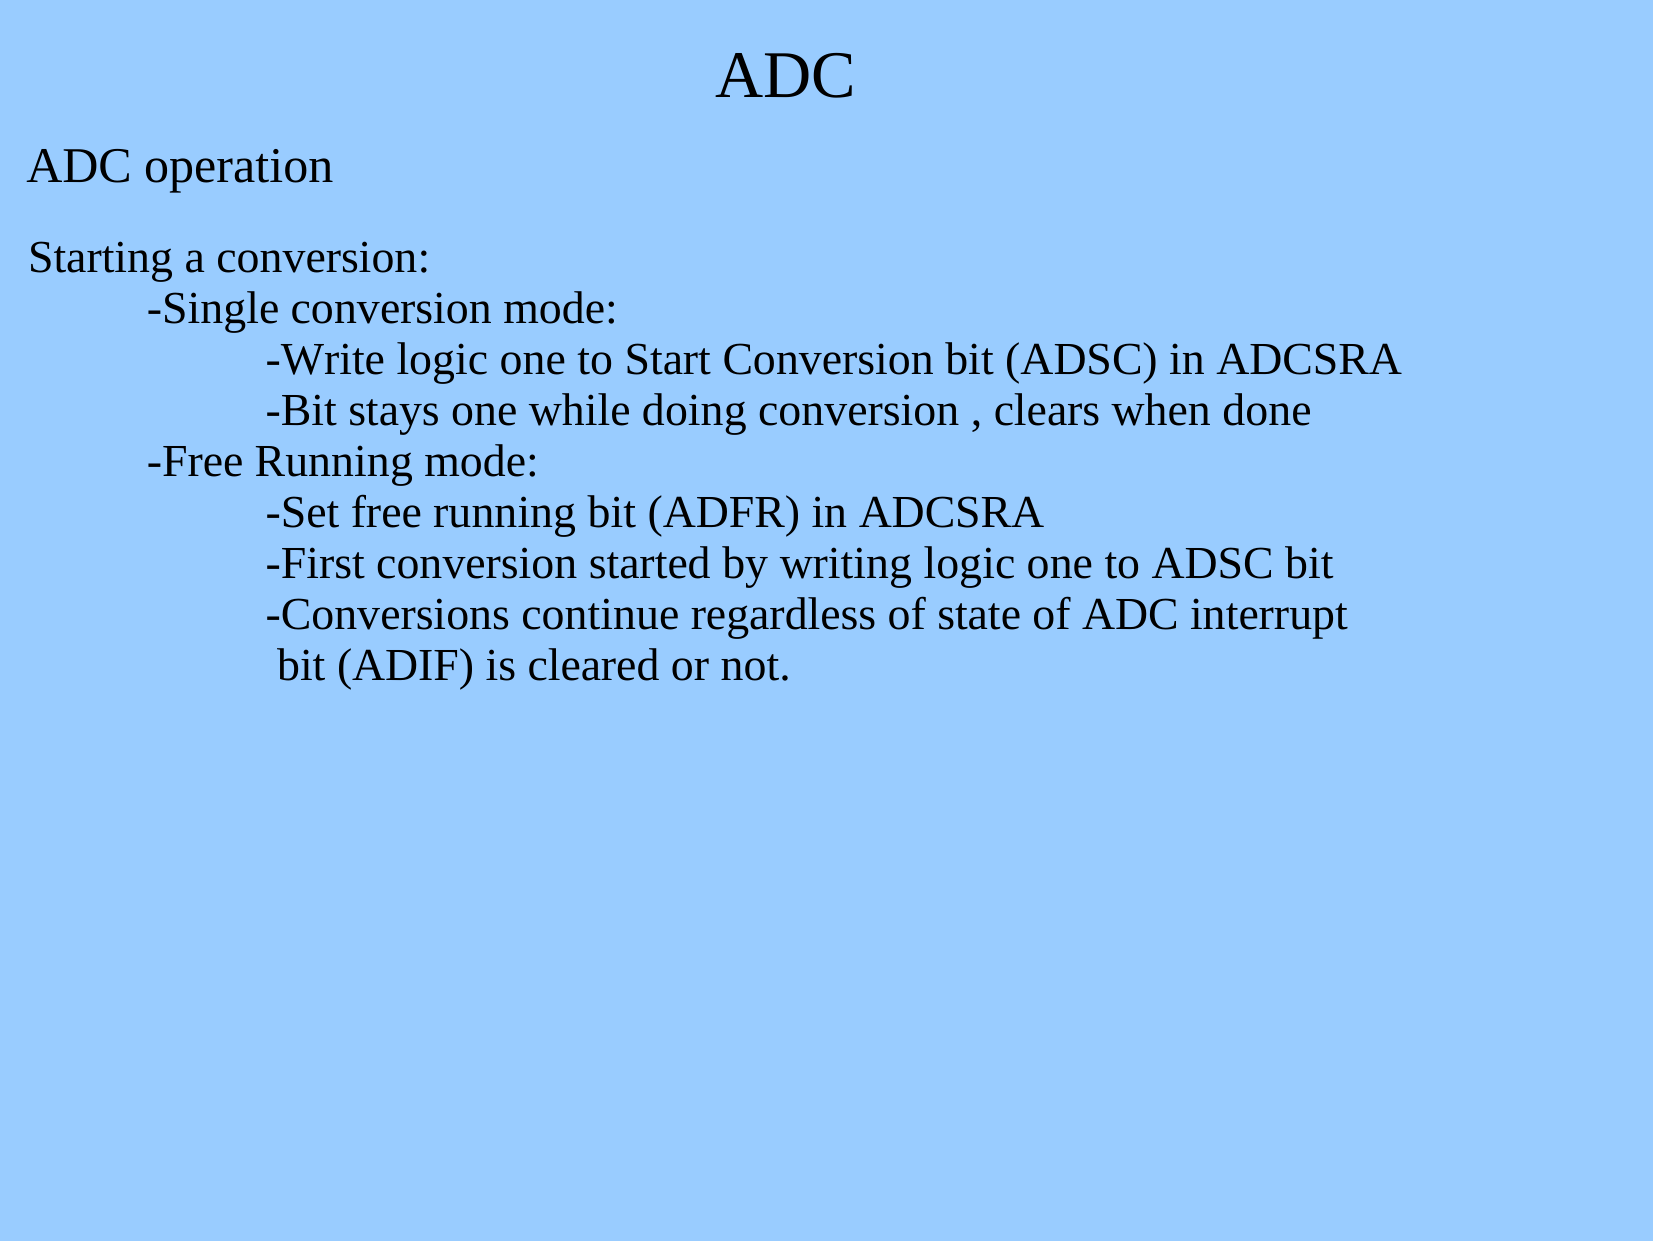

ADC
ADC operation
Starting a conversion:
	-Single conversion mode:
		-Write logic one to Start Conversion bit (ADSC) in ADCSRA
		-Bit stays one while doing conversion , clears when done
	-Free Running mode:
		-Set free running bit (ADFR) in ADCSRA
		-First conversion started by writing logic one to ADSC bit
		-Conversions continue regardless of state of ADC interrupt
		 bit (ADIF) is cleared or not.